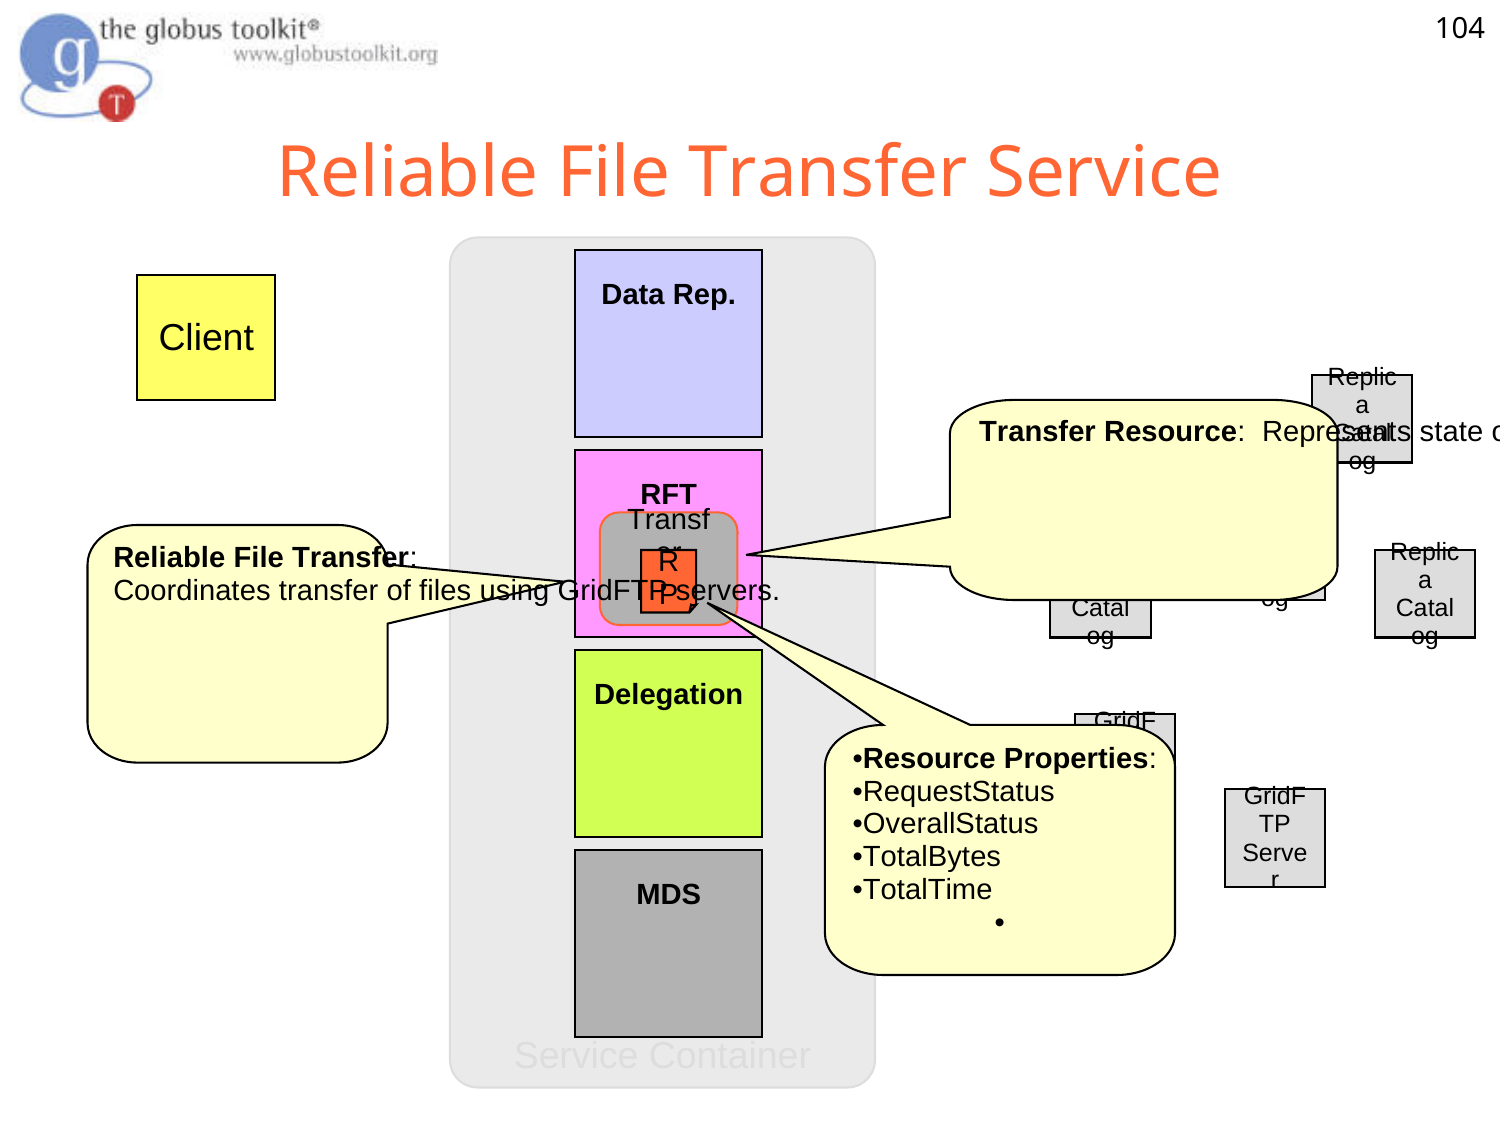

104
# Reliable File Transfer Service
Service Container
Data Rep.
Client
Replica
Catalog
Transfer Resource: Represents state of transfer request. Detailed state info for per-file-transfer status
Replica
Index
RFT
Transfer
RP
Replica
Catalog
Reliable File Transfer:
Coordinates transfer of files using GridFTP servers.
Replica
Catalog
Replica
Catalog
Delegation
GridFTP
Server
Resource Properties:
RequestStatus
OverallStatus
TotalBytes
TotalTime
GridFTP
Server
MDS